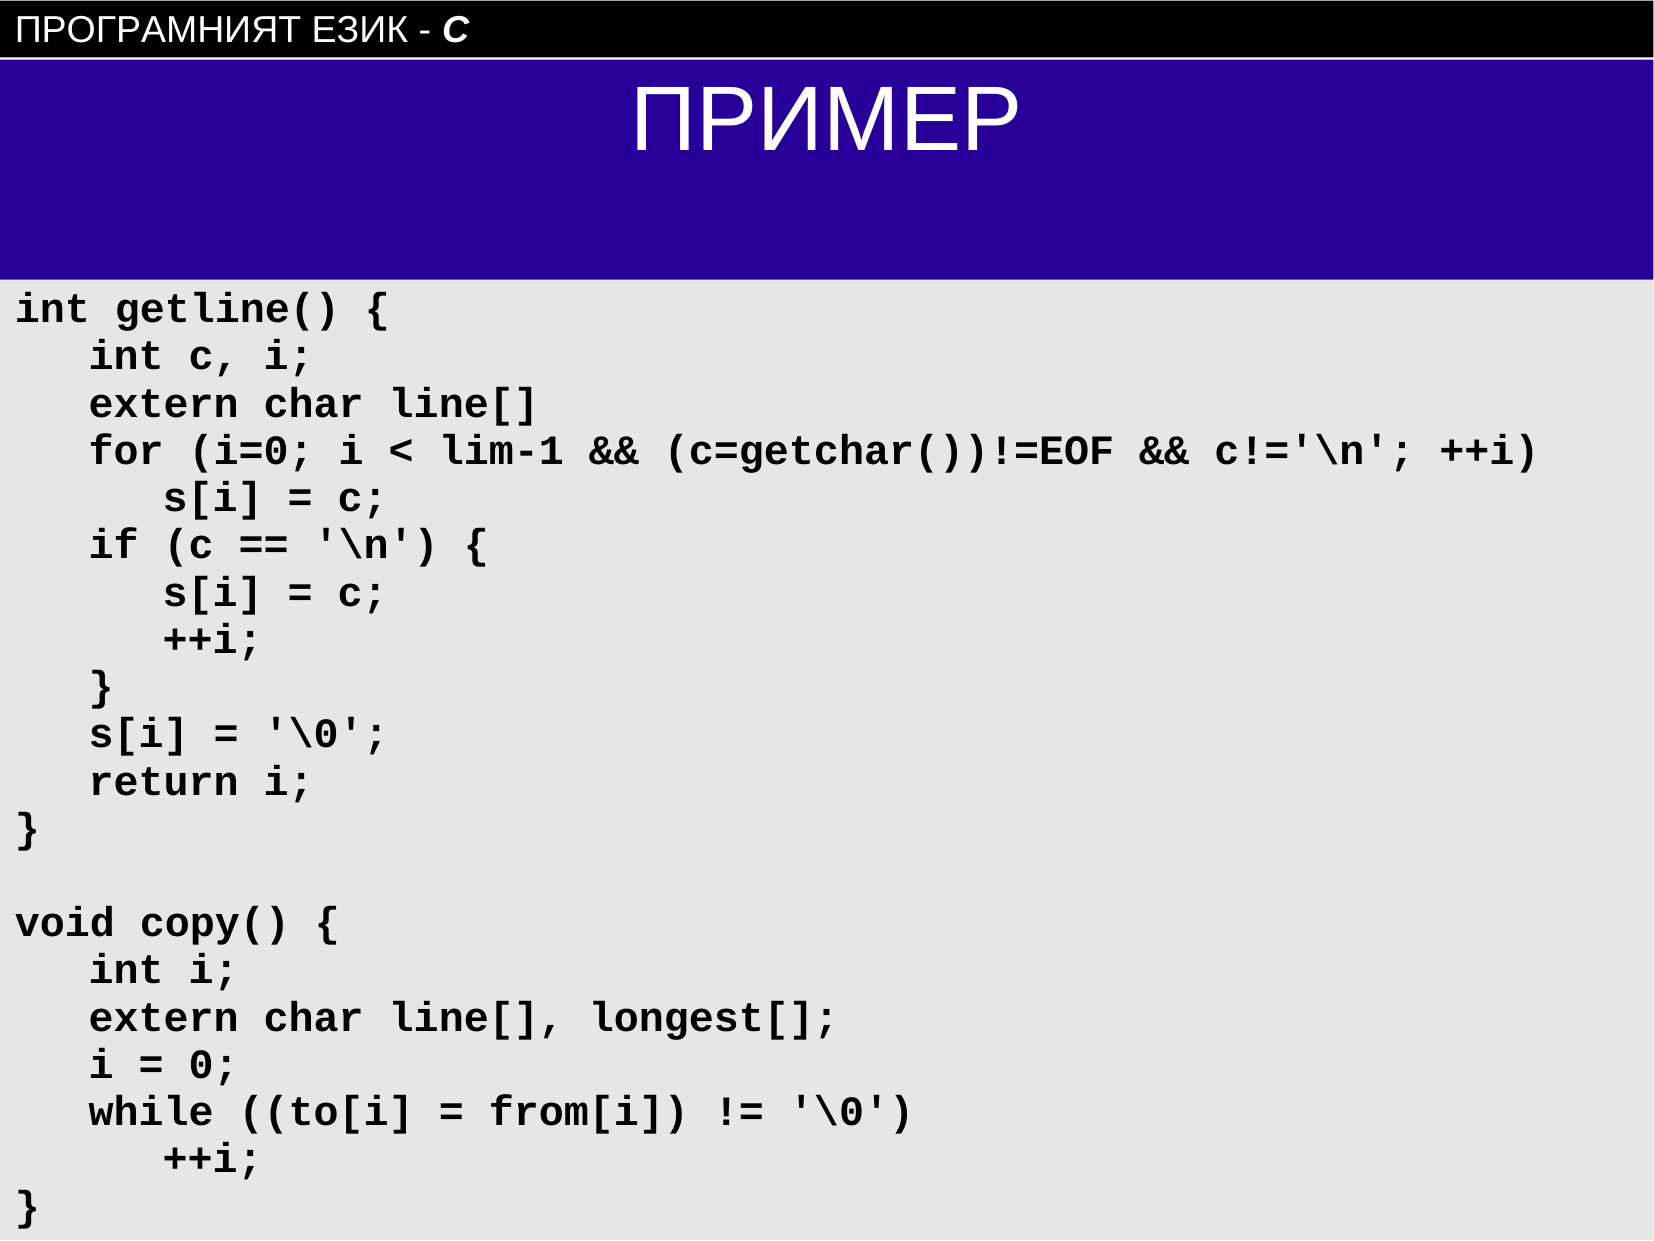

ПРОГРАМНИЯT ЕЗИК - С
								 ПРИМЕР
int getline() {
	int c, i;
	extern char line[]
	for (i=0; i < lim-1 && (c=getchar())!=EOF && c!='\n'; ++i)
		s[i] = c;
	if (c == '\n') {
		s[i] = c;
		++i;
	}
	s[i] = '\0';
	return i;
}
void copy() {
	int i;
	extern char line[], longest[];
	i = 0;
	while ((to[i] = from[i]) != '\0')
		++i;
}